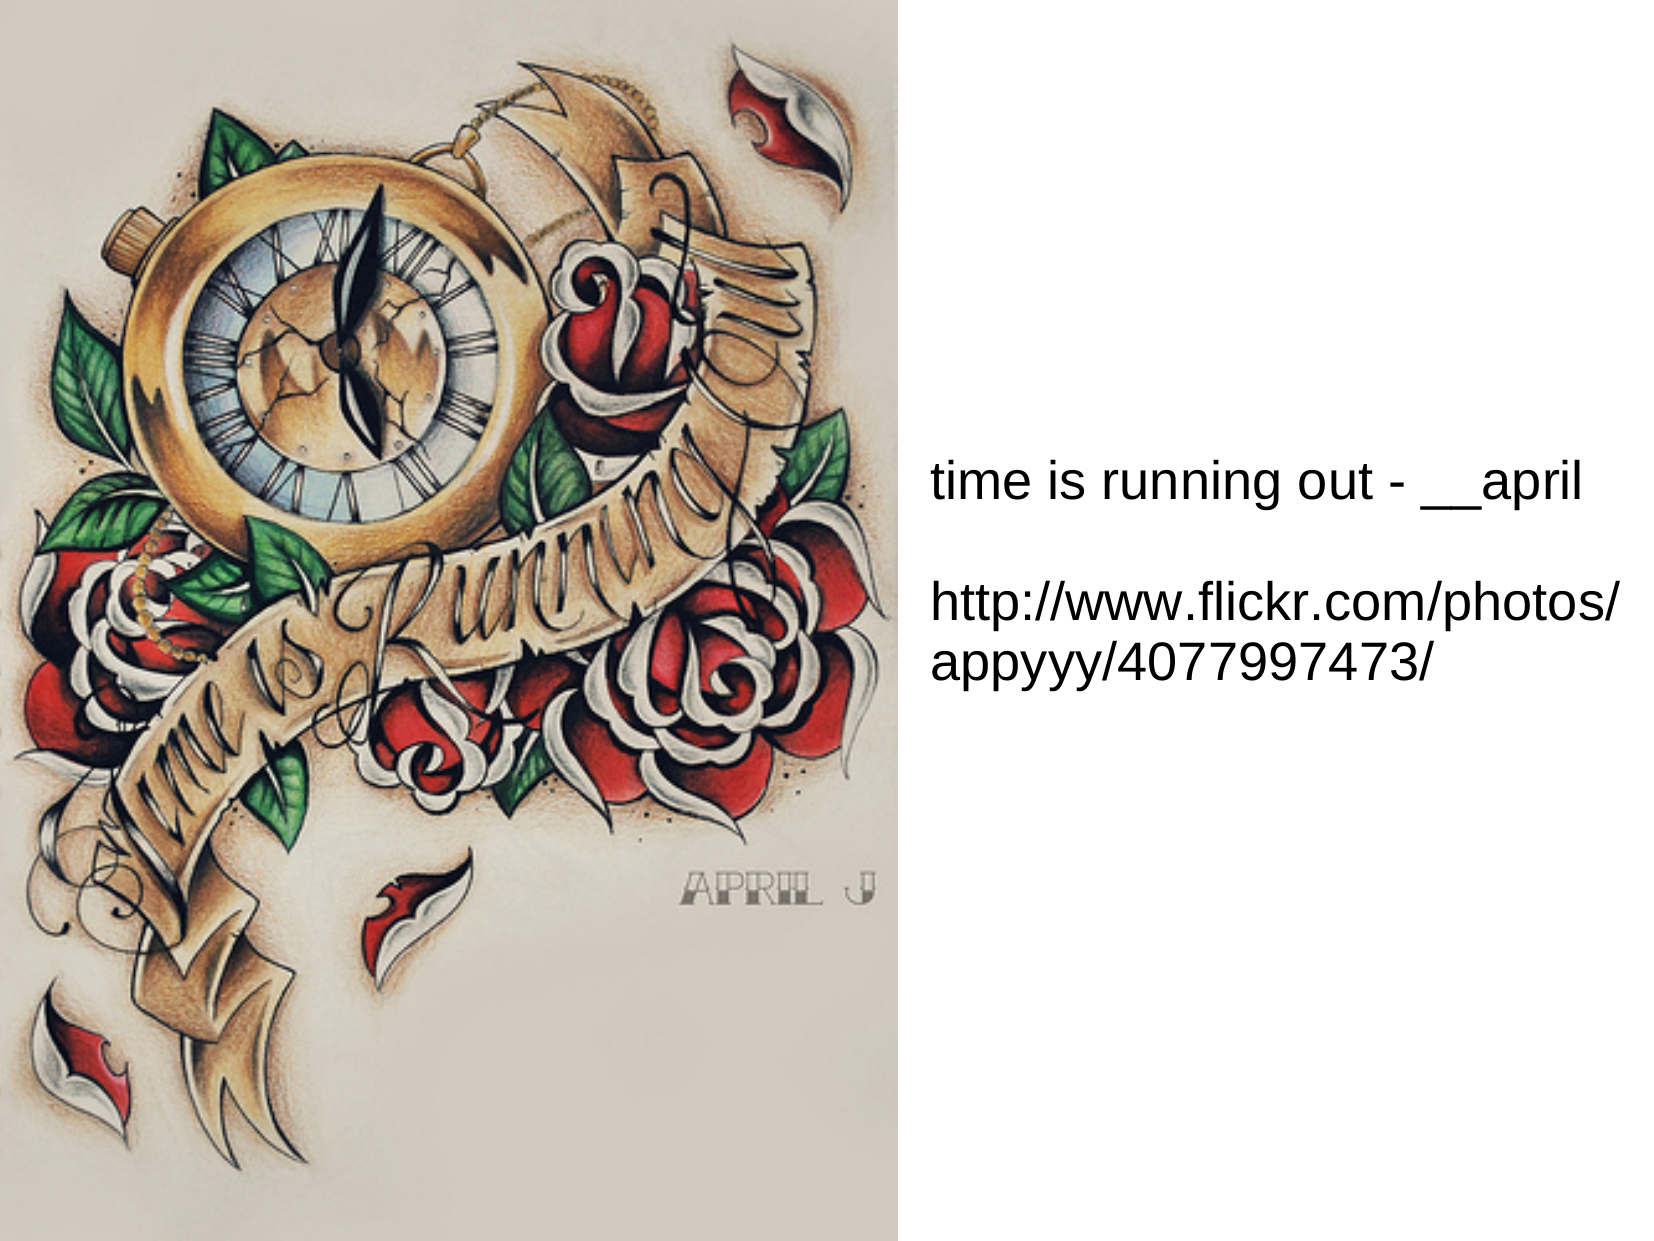

time is running out - __april
http://www.flickr.com/photos/
appyyy/4077997473/